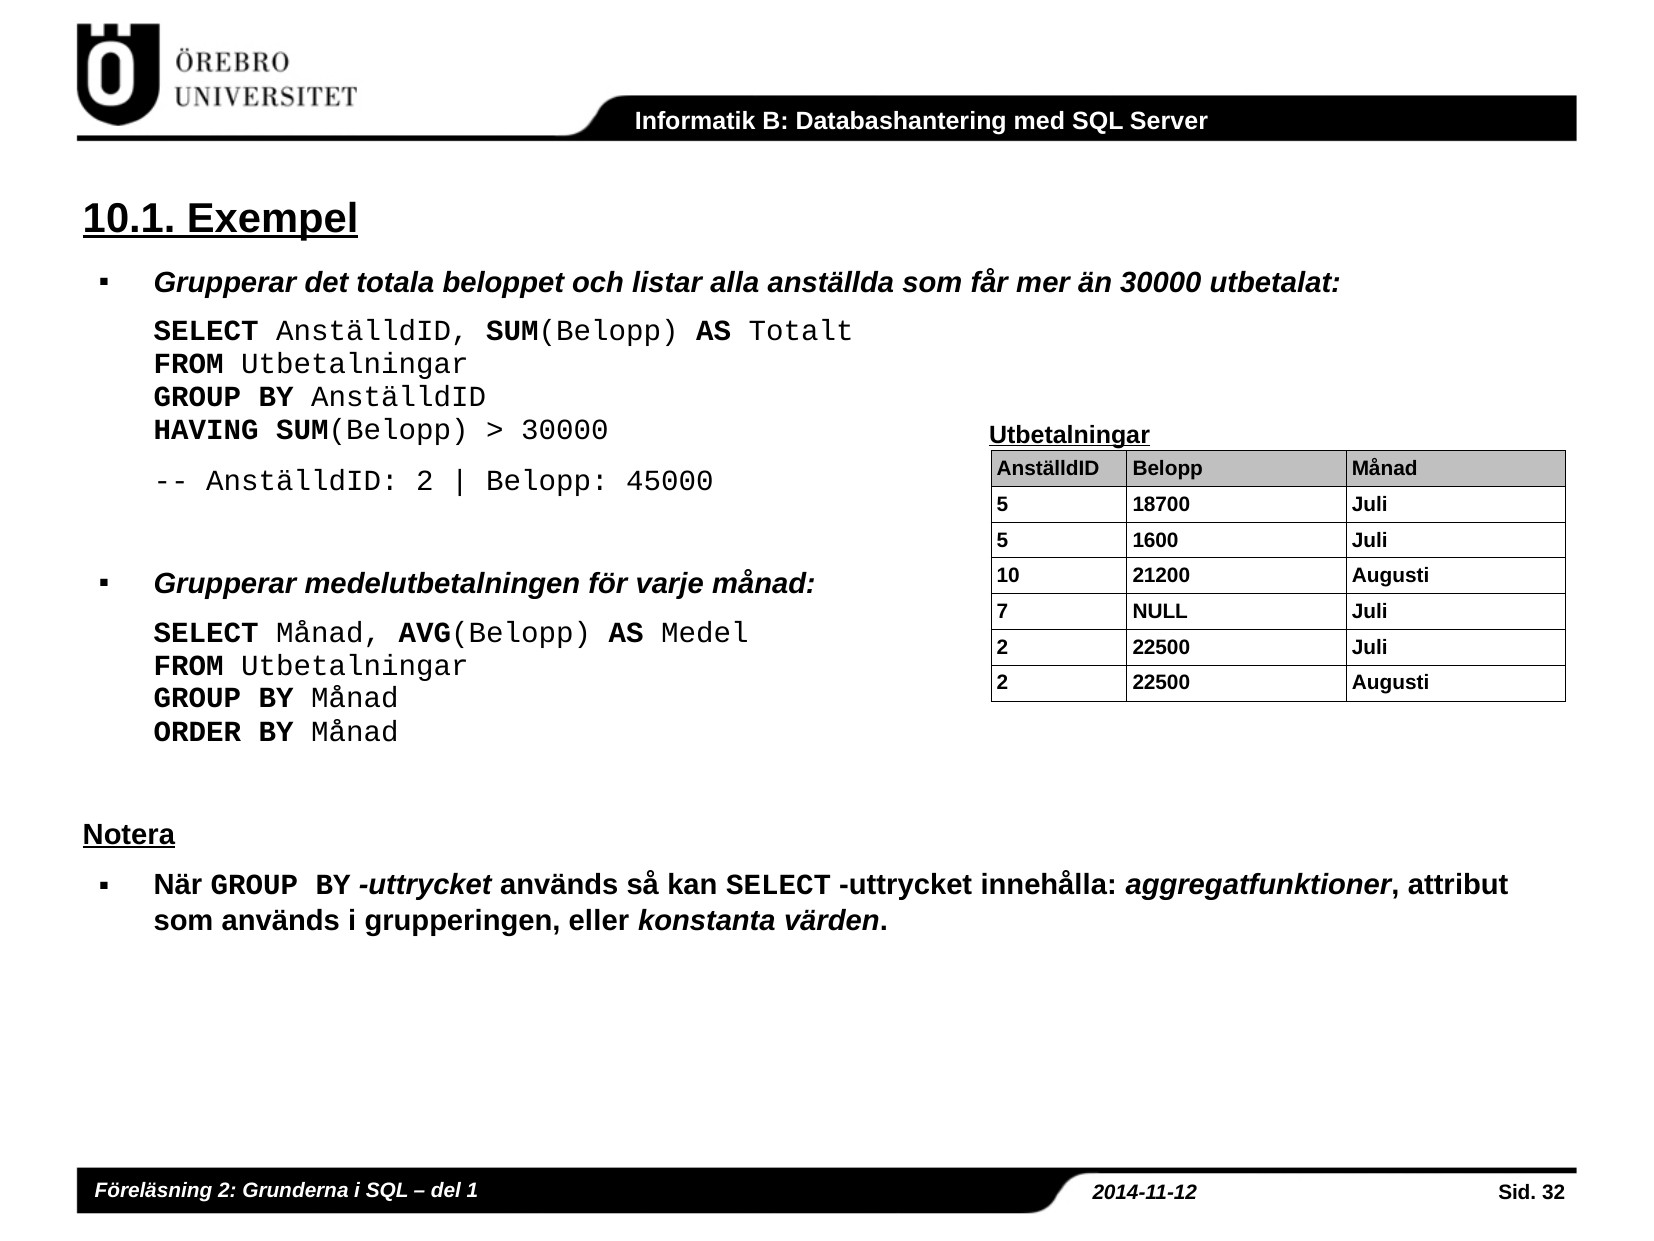

# 10.1. Exempel
Grupperar det totala beloppet och listar alla anställda som får mer än 30000 utbetalat:
SELECT AnställdID, SUM(Belopp) AS Totalt
FROM Utbetalningar
GROUP BY AnställdID
HAVING SUM(Belopp) > 30000
-- AnställdID: 2 | Belopp: 45000
Grupperar medelutbetalningen för varje månad:
SELECT Månad, AVG(Belopp) AS Medel
FROM Utbetalningar
GROUP BY Månad
ORDER BY Månad
Notera
När GROUP BY -uttrycket används så kan SELECT -uttrycket innehålla: aggregatfunktioner, attribut som används i grupperingen, eller konstanta värden.
Utbetalningar
| AnställdID | Belopp | Månad |
| --- | --- | --- |
| 5 | 18700 | Juli |
| 5 | 1600 | Juli |
| 10 | 21200 | Augusti |
| 7 | NULL | Juli |
| 2 | 22500 | Juli |
| 2 | 22500 | Augusti |
Föreläsning 2: Grunderna i SQL – del 1
2014-11-12
32